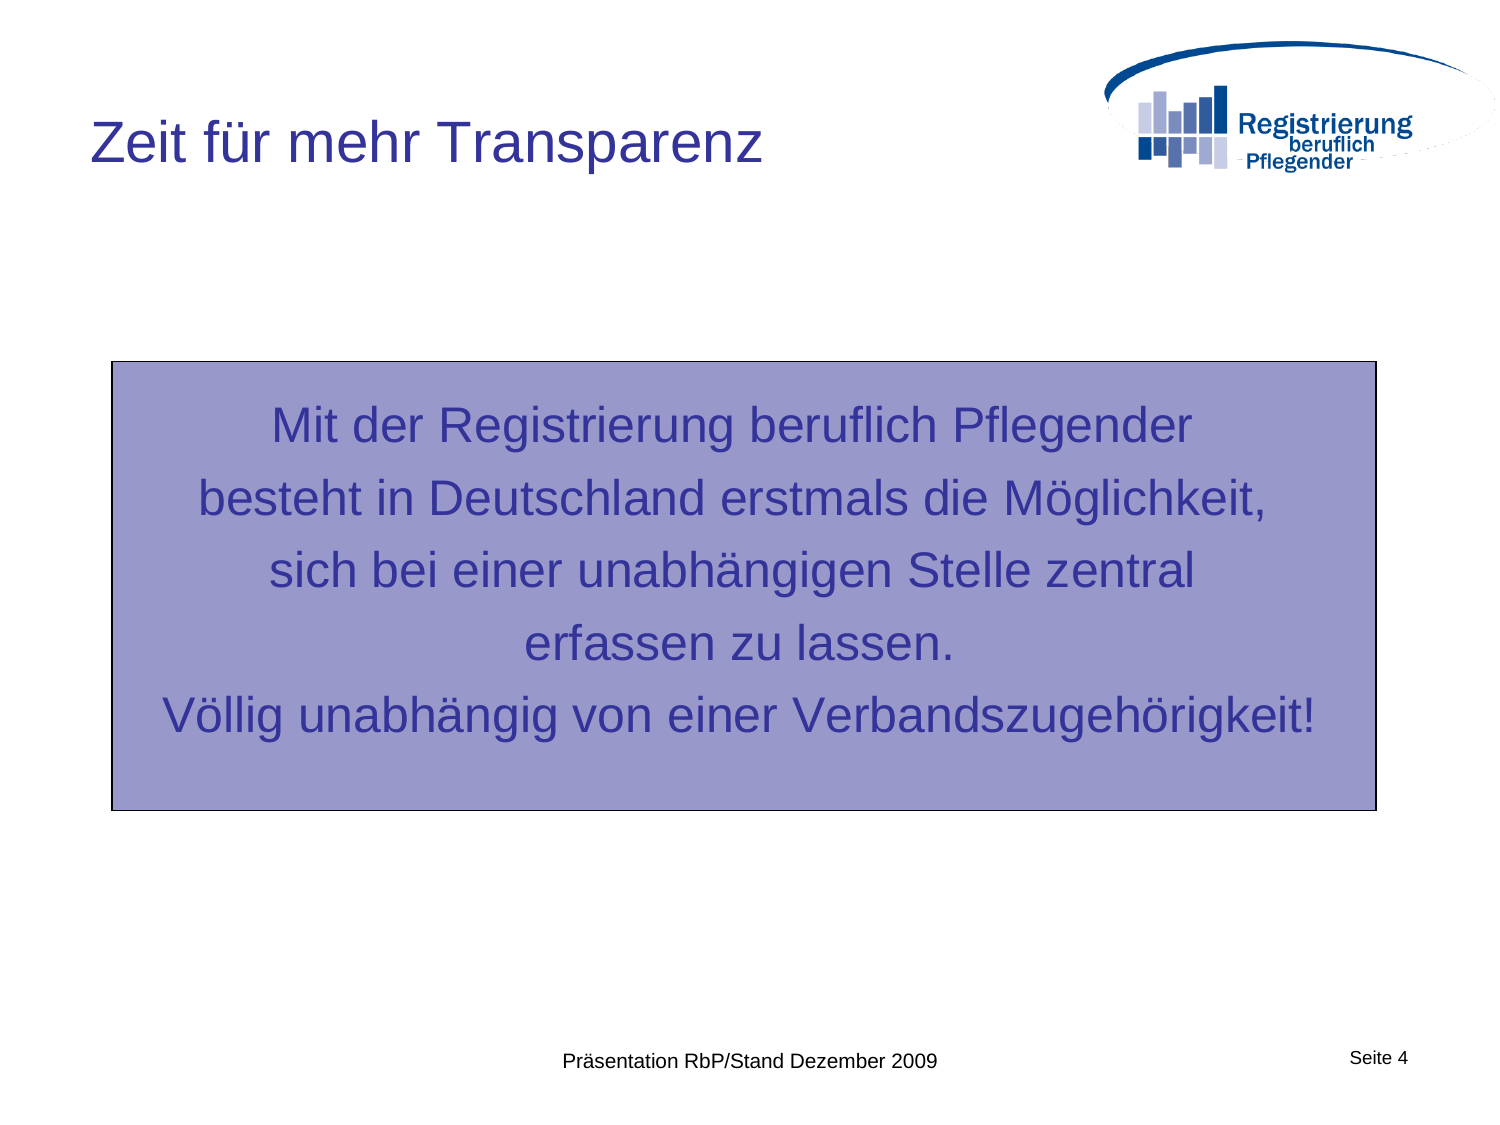

# Zeit für mehr Transparenz
Mit der Registrierung beruflich Pflegender
besteht in Deutschland erstmals die Möglichkeit,
sich bei einer unabhängigen Stelle zentral
erfassen zu lassen.
Völlig unabhängig von einer Verbandszugehörigkeit!
Präsentation RbP/Stand Dezember 2009